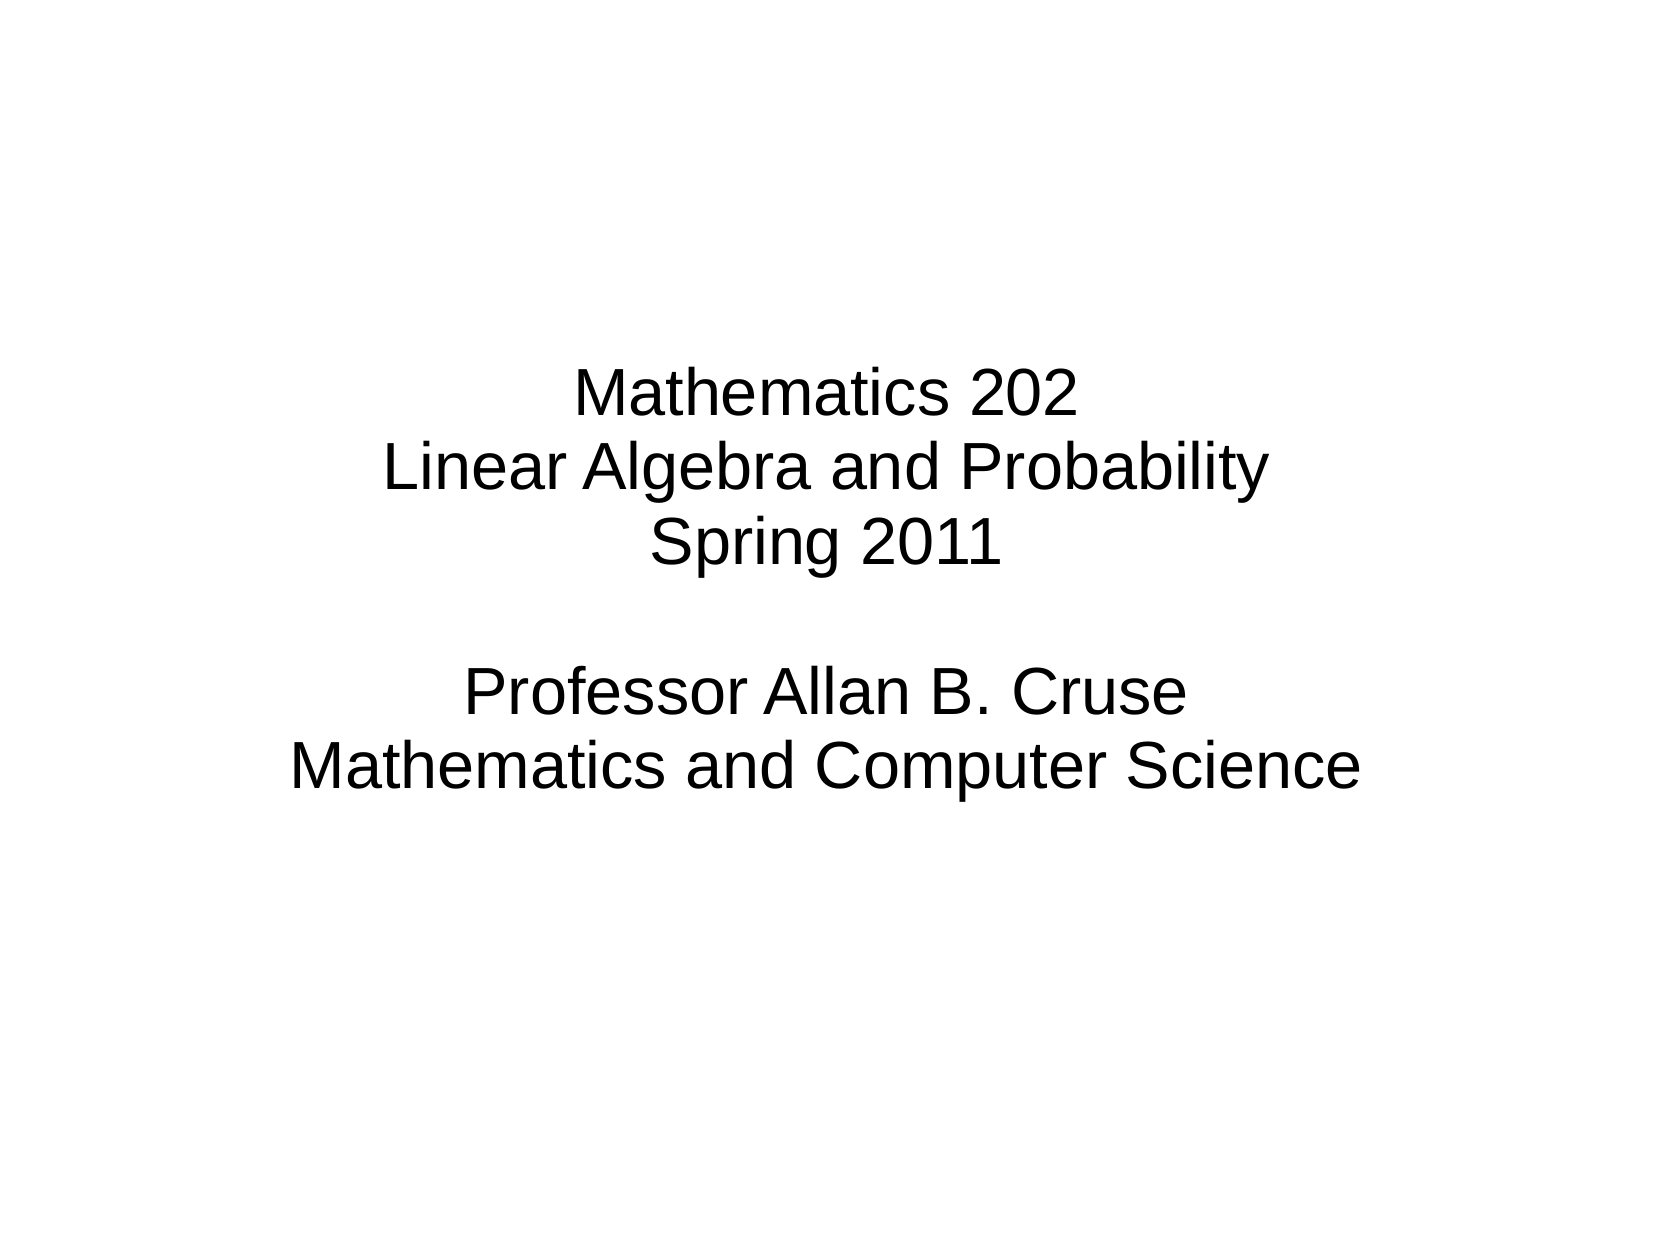

# Mathematics 202
Linear Algebra and Probability
Spring 2011
Professor Allan B. Cruse
Mathematics and Computer Science